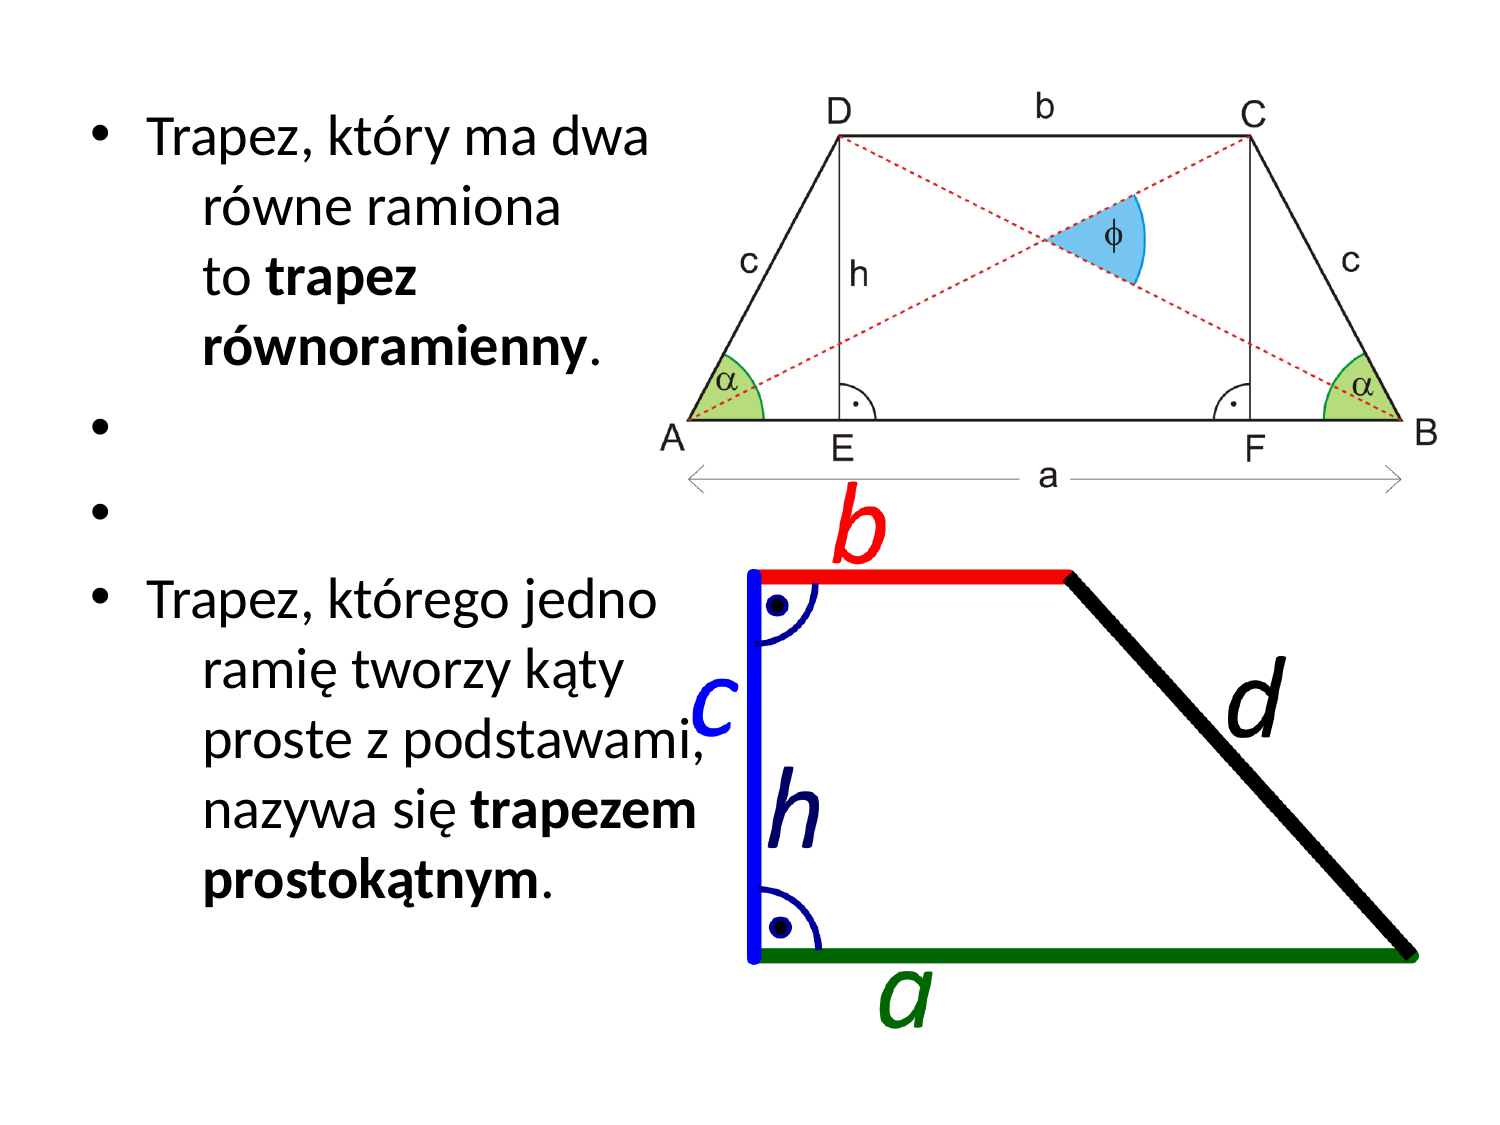

#
Trapez, który ma dwa równe ramiona to trapez równoramienny.
Trapez, którego jedno ramię tworzy kąty proste z podstawami, nazywa się trapezem prostokątnym.